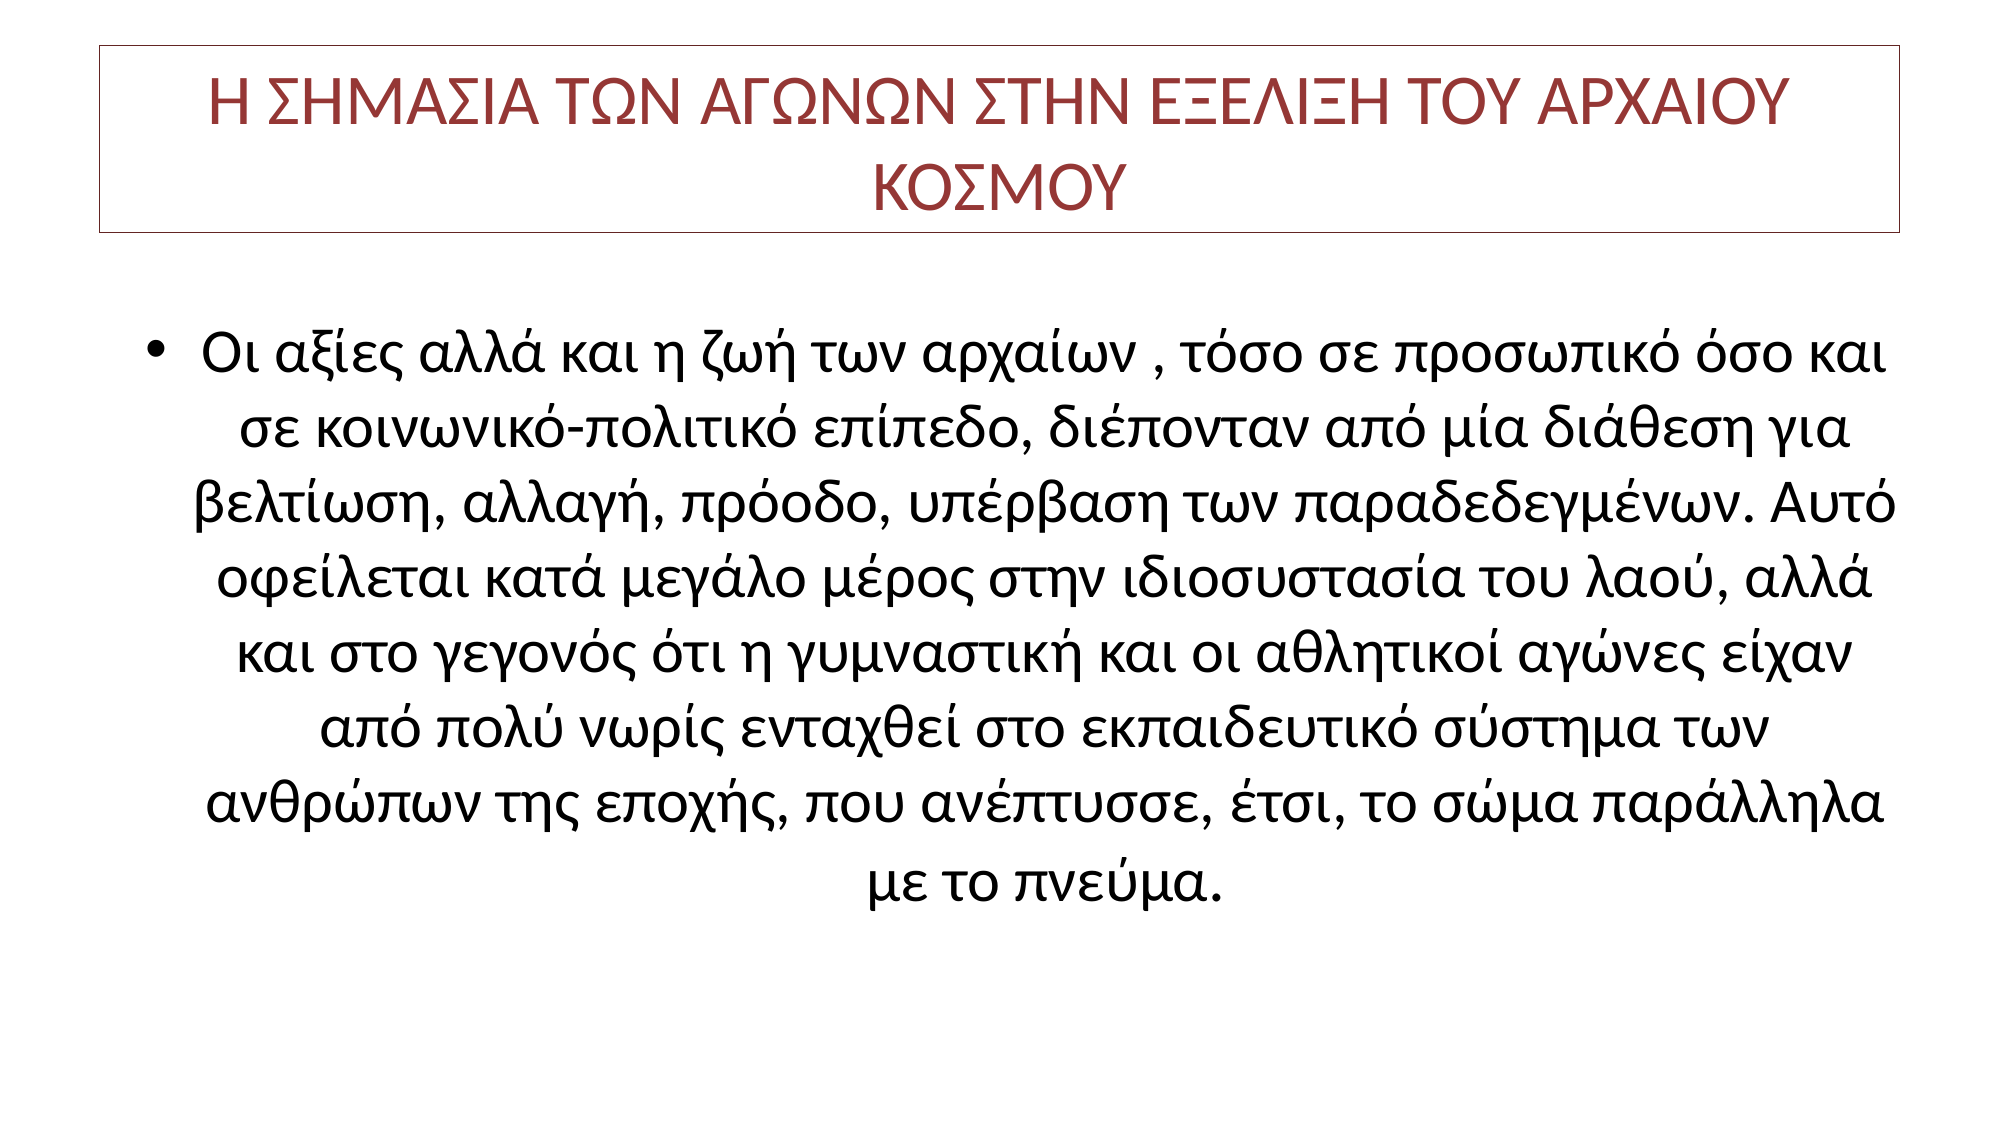

# Η ΣΗΜΑΣΙΑ ΤΩΝ ΑΓΩΝΩΝ ΣΤΗΝ ΕΞΕΛΙΞΗ ΤΟΥ ΑΡΧΑΙΟΥ ΚΟΣΜΟΥ
Οι αξίες αλλά και η ζωή των αρχαίων , τόσο σε προσωπικό όσο και σε κοινωνικό-πολιτικό επίπεδο, διέπονταν από μία διάθεση για βελτίωση, αλλαγή, πρόοδο, υπέρβαση των παραδεδεγμένων. Αυτό οφείλεται κατά μεγάλο μέρος στην ιδιοσυστασία του λαού, αλλά και στο γεγονός ότι η γυμναστική και οι αθλητικοί αγώνες είχαν από πολύ νωρίς ενταχθεί στο εκπαιδευτικό σύστημα των ανθρώπων της εποχής, που ανέπτυσσε, έτσι, το σώμα παράλληλα με το πνεύμα.